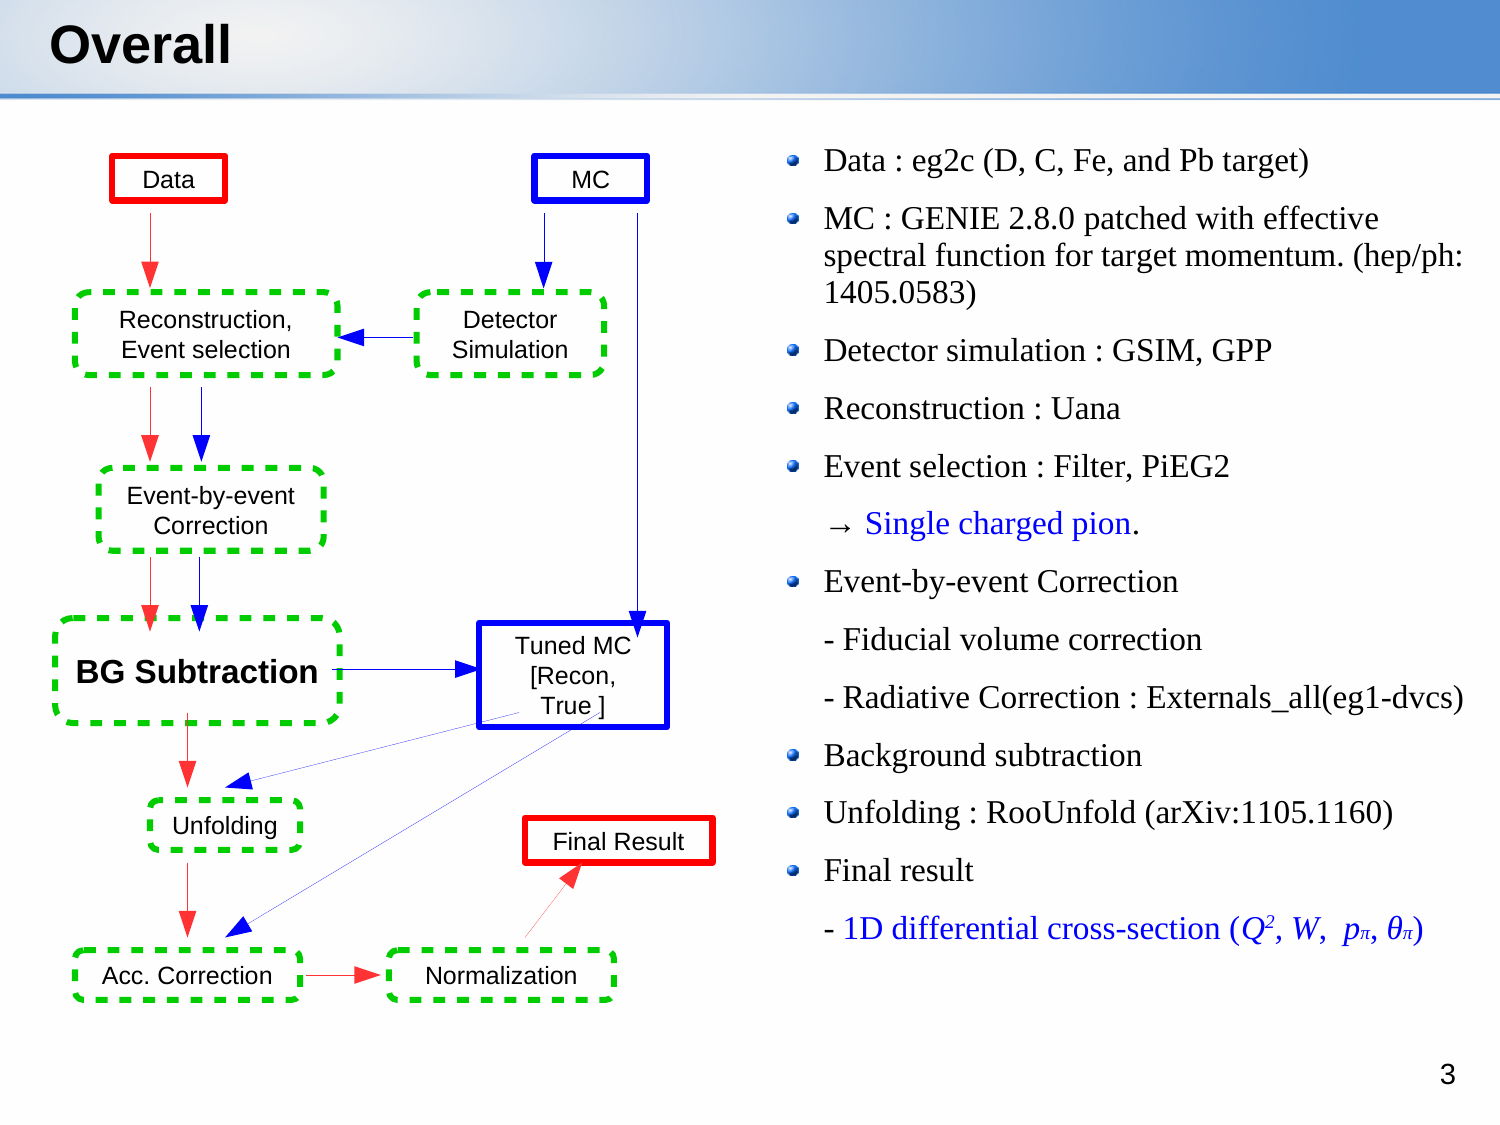

# Overall
Data : eg2c (D, C, Fe, and Pb target)
MC : GENIE 2.8.0 patched with effective spectral function for target momentum. (hep/ph: 1405.0583)
Detector simulation : GSIM, GPP
Reconstruction : Uana
Event selection : Filter, PiEG2
→ Single charged pion.
Event-by-event Correction
- Fiducial volume correction
- Radiative Correction : Externals_all(eg1-dvcs)
Background subtraction
Unfolding : RooUnfold (arXiv:1105.1160)
Final result
- 1D differential cross-section (Q2, W, pπ, θπ)
Data
MC
Reconstruction,
Event selection
Detector Simulation
Event-by-event
Correction
BG Subtraction
Tuned MC
[Recon, True ]
Unfolding
Final Result
Acc. Correction
Normalization